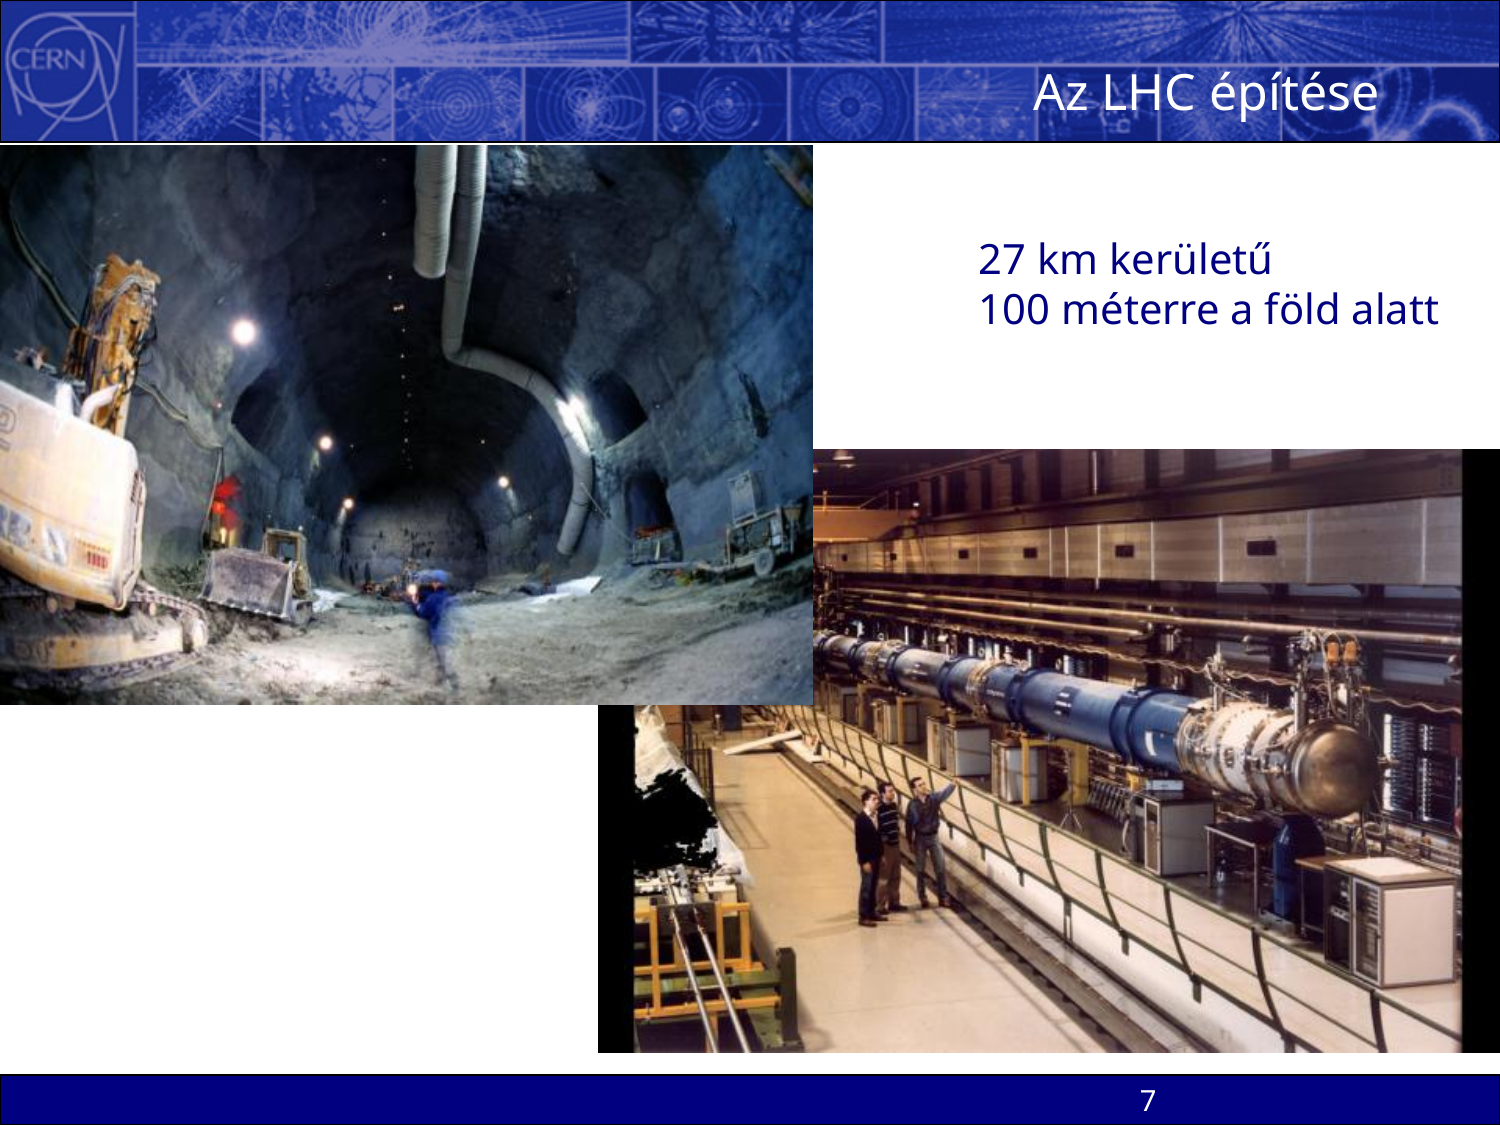

Az LHC építése
27 km kerületű
100 méterre a föld alatt